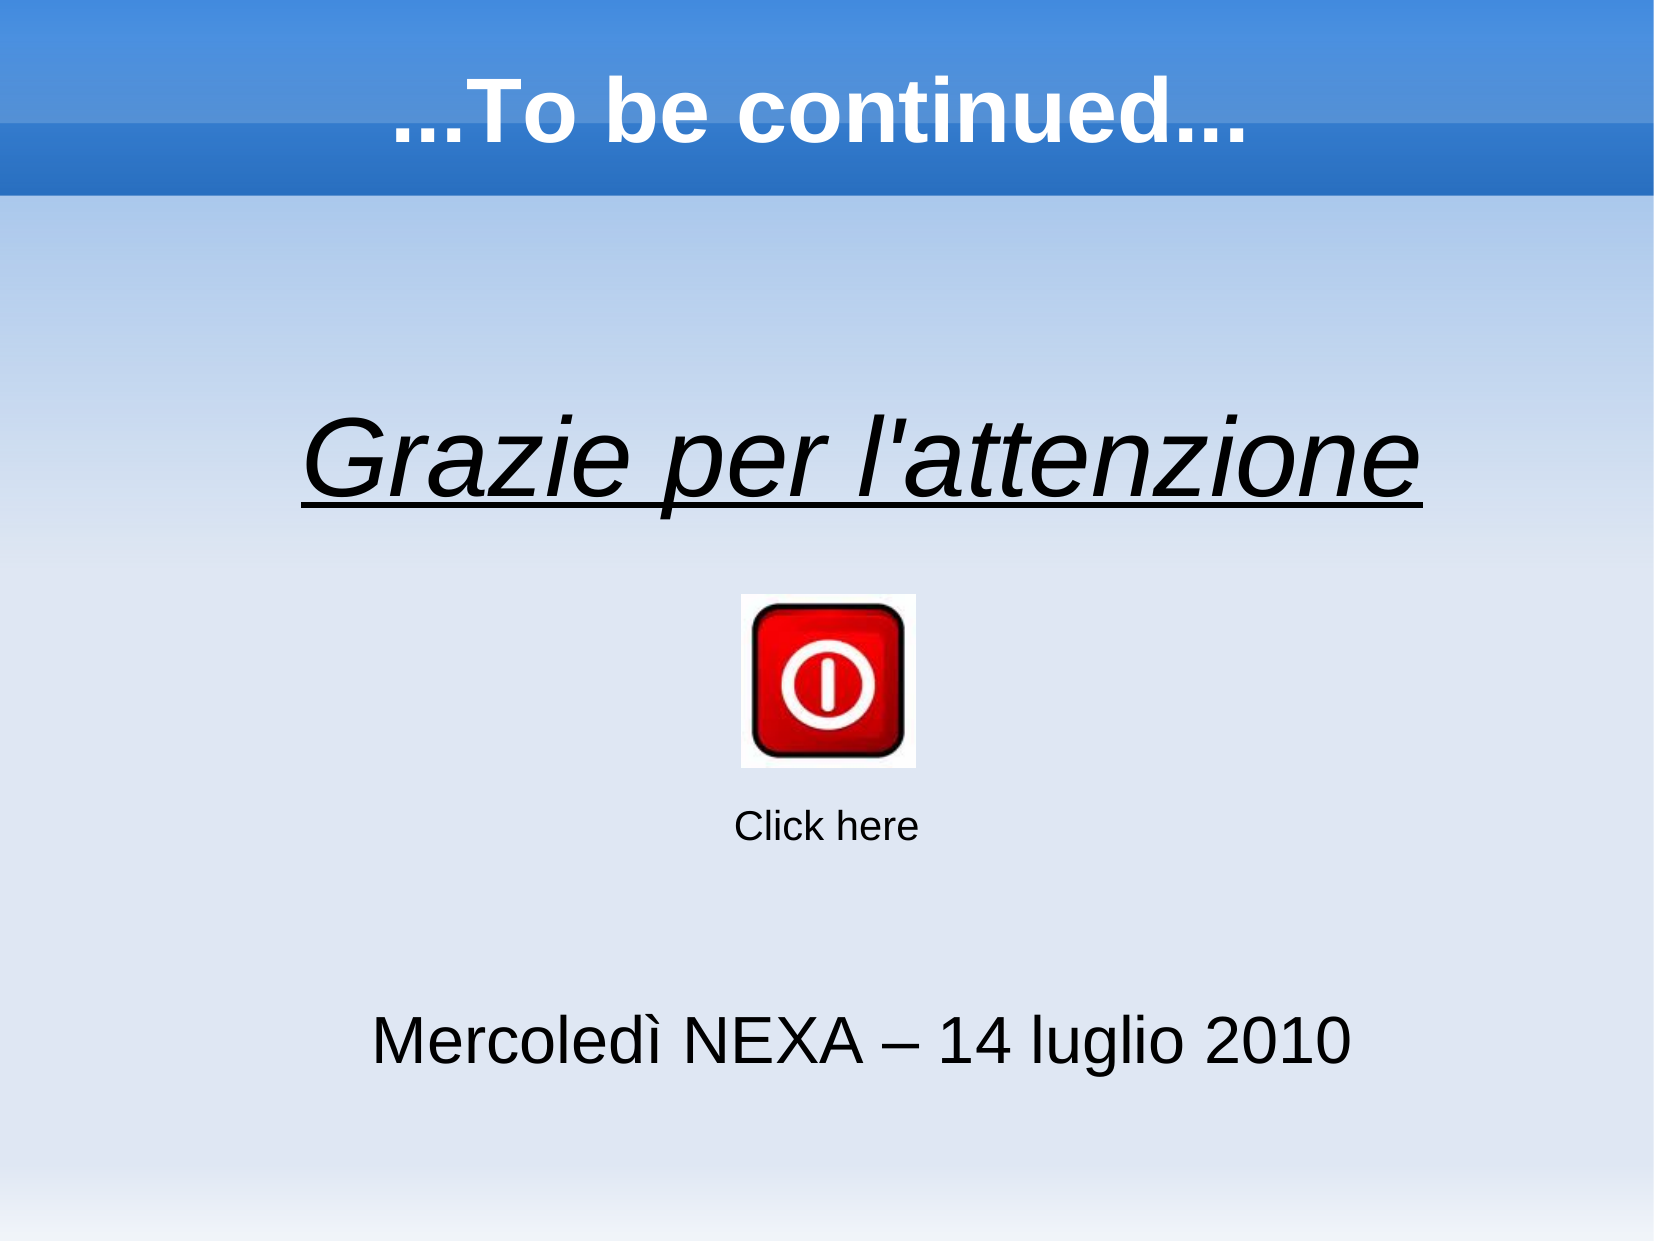

# ...To be continued...
Grazie per l'attenzione
Mercoledì NEXA – 14 luglio 2010
Click here